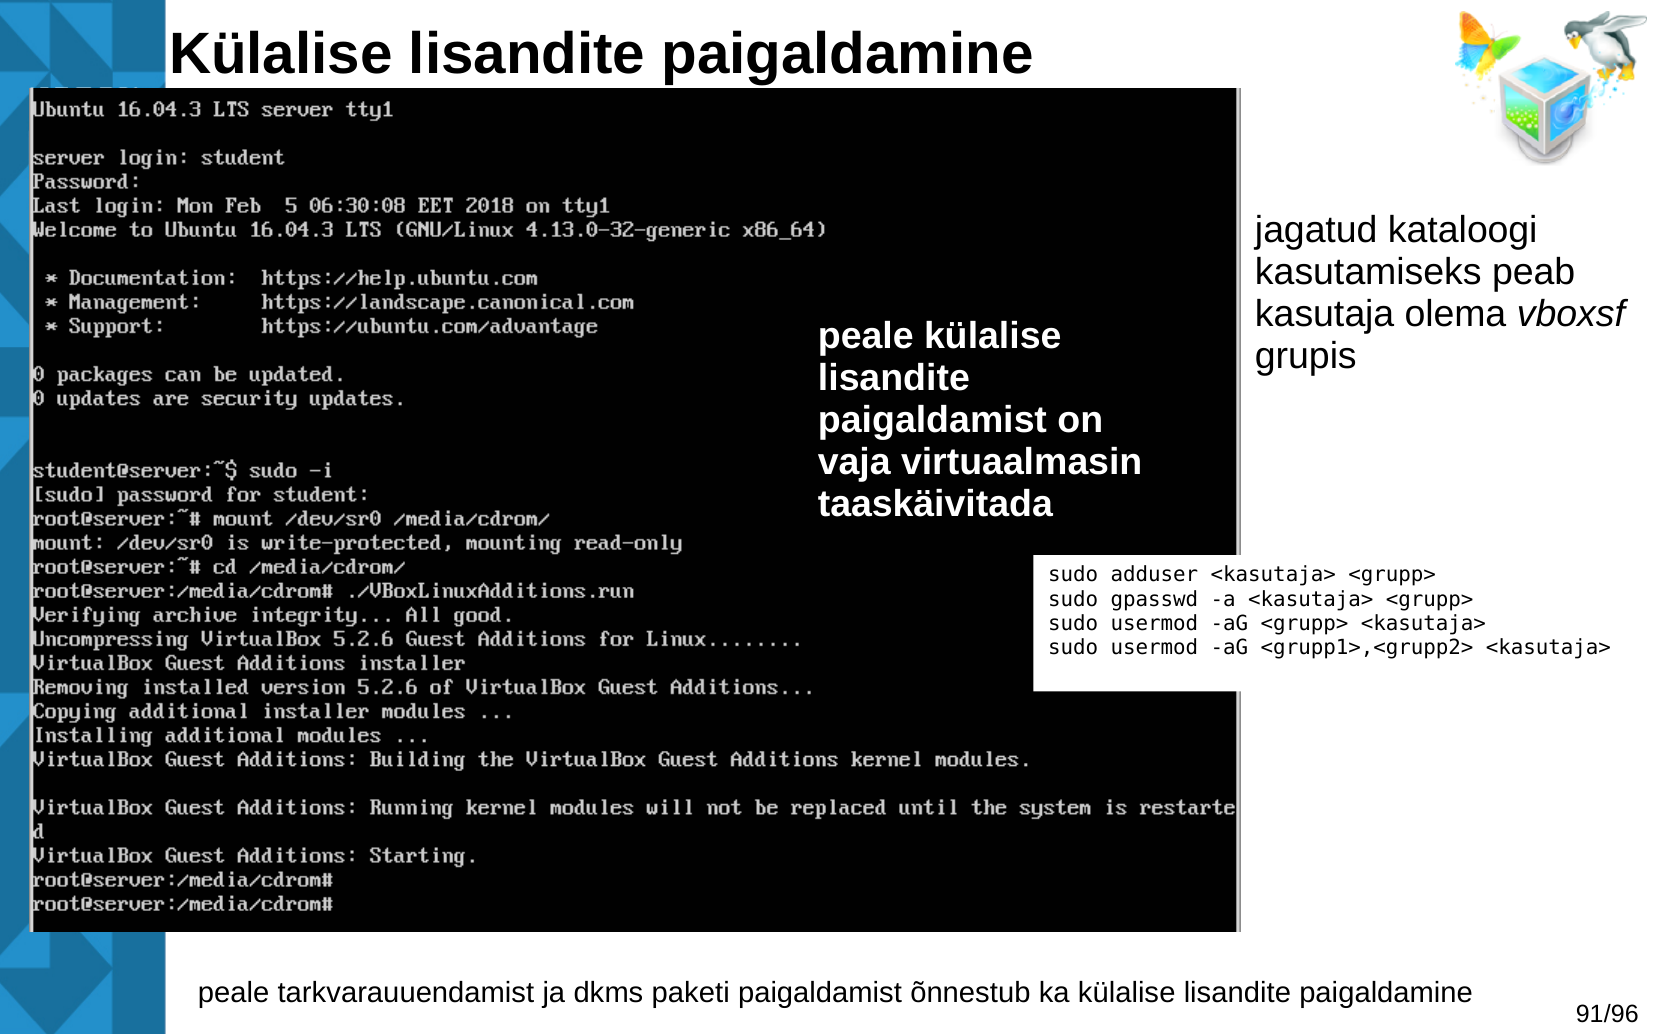

# Külalise lisandite paigaldamine
jagatud kataloogi kasutamiseks peab kasutaja olema vboxsf grupis
peale külalise lisandite paigaldamist on vaja virtuaalmasin taaskäivitada
sudo adduser <kasutaja> <grupp>
sudo gpasswd -a <kasutaja> <grupp>
sudo usermod -aG <grupp> <kasutaja>
sudo usermod -aG <grupp1>,<grupp2> <kasutaja>
peale tarkvarauuendamist ja dkms paketi paigaldamist õnnestub ka külalise lisandite paigaldamine